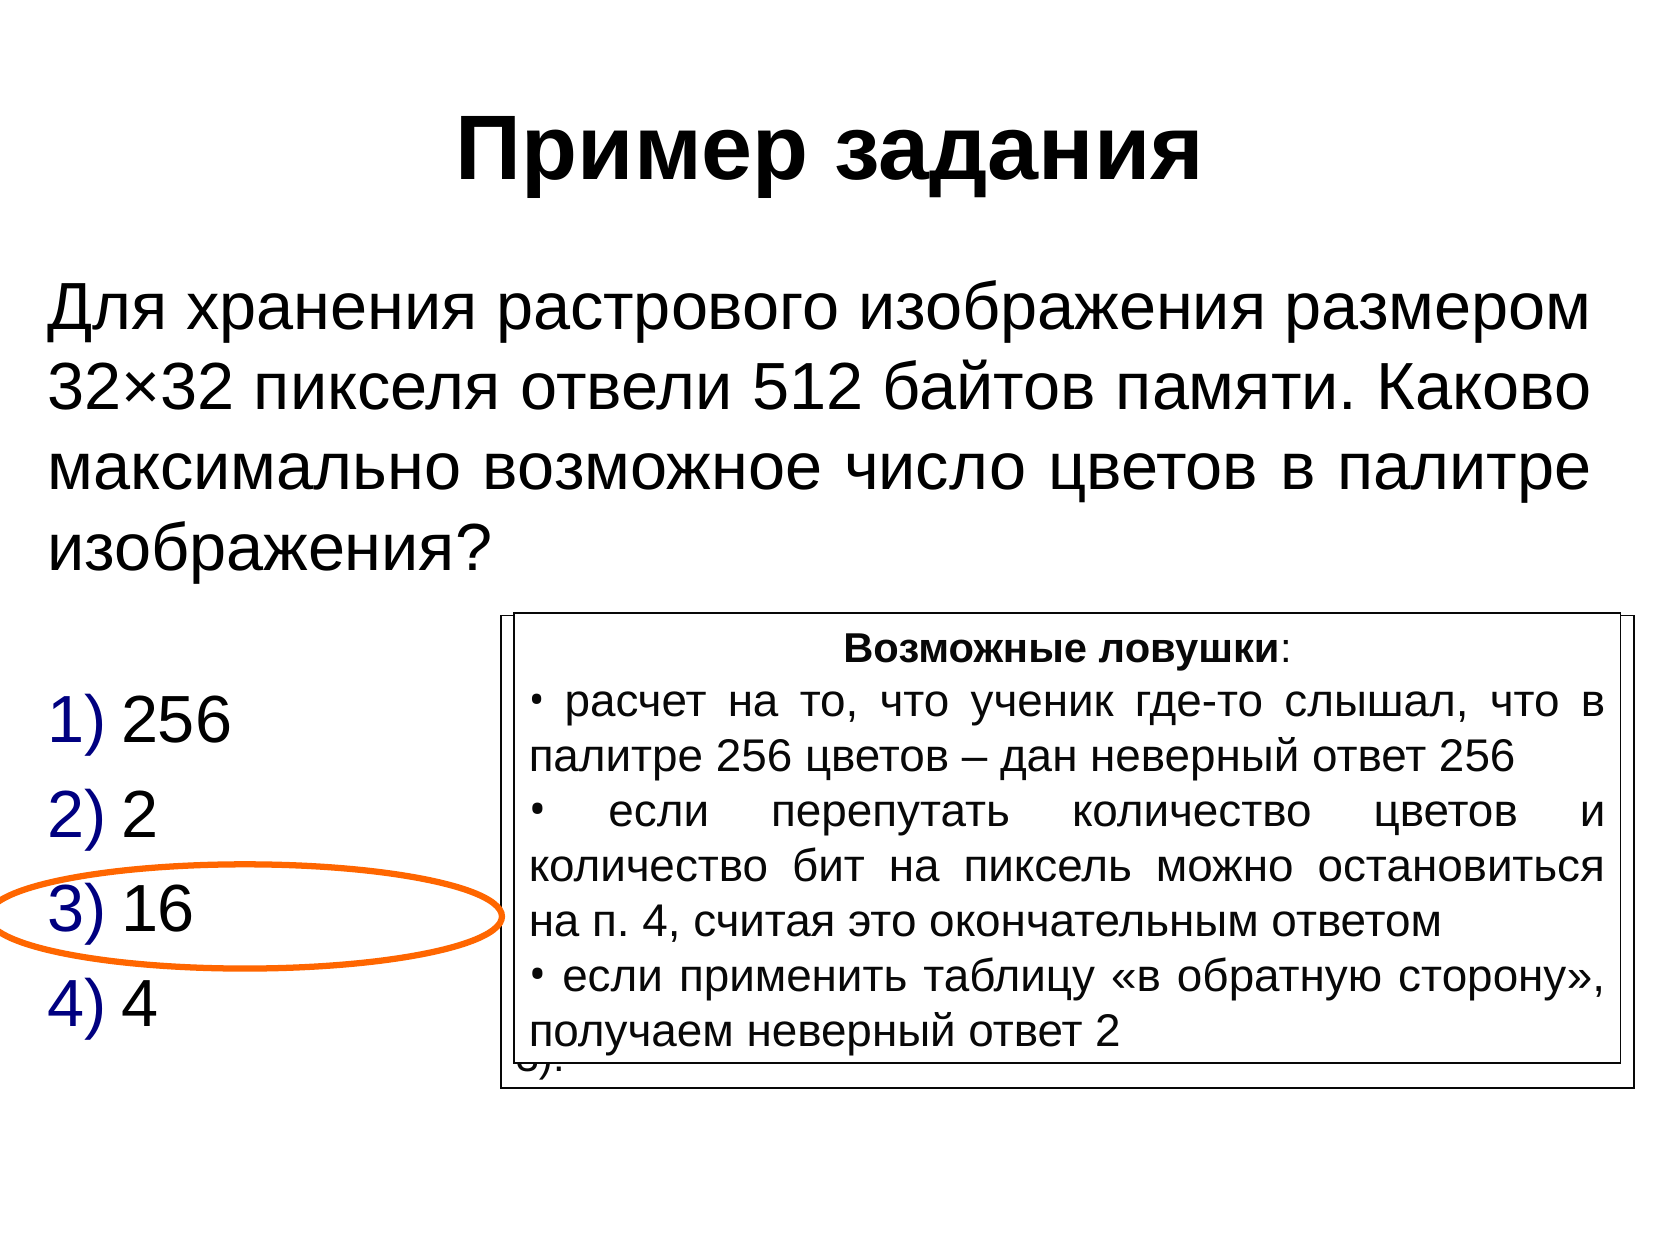

# Пример задания
Для хранения растрового изображения размером 32×32 пикселя отвели 512 байтов памяти. Каково максимально возможное число цветов в палитре изображения?
256
2
16
4
Возможные ловушки:
 расчет на то, что ученик где-то слышал, что в палитре 256 цветов – дан неверный ответ 256
 если перепутать количество цветов и количество бит на пиксель можно остановиться на п. 4, считая это окончательным ответом
 если применить таблицу «в обратную сторону», получаем неверный ответ 2
Решение:
 находим общее количество пикселей K = 32∙32 = = 25∙25 = 210
 находим объем памяти в битах IΣ = 512 байт = 29 байт = 29∙23 бит = 212 бит
 определяем количество бит на пиксель I = 212/210 = 22 = 4 бита на пиксель
 4 бита позволяют закодировать 24 = 16 цветов (ответ 3).